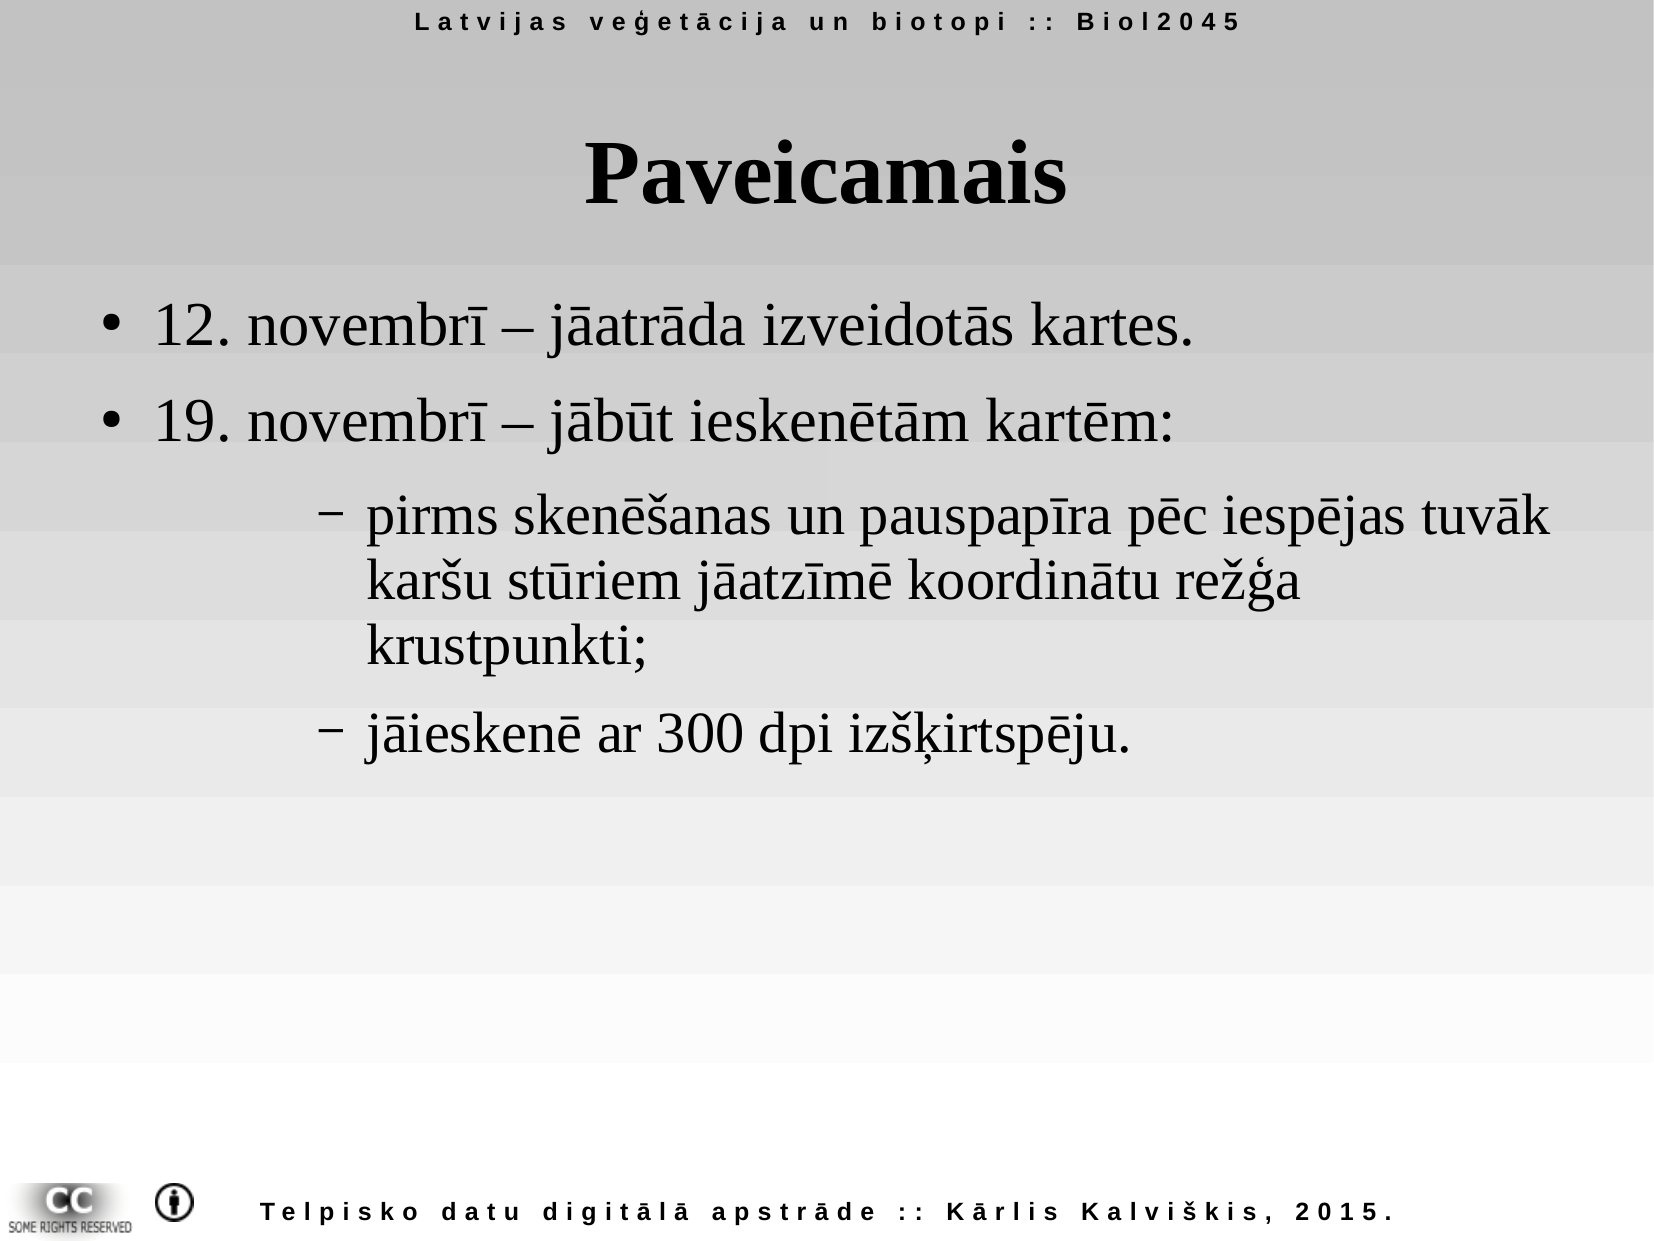

# Paveicamais
12. novembrī – jāatrāda izveidotās kartes.
19. novembrī – jābūt ieskenētām kartēm:
pirms skenēšanas un pauspapīra pēc iespējas tuvāk karšu stūriem jāatzīmē koordinātu režģa krustpunkti;
jāieskenē ar 300 dpi izšķirtspēju.